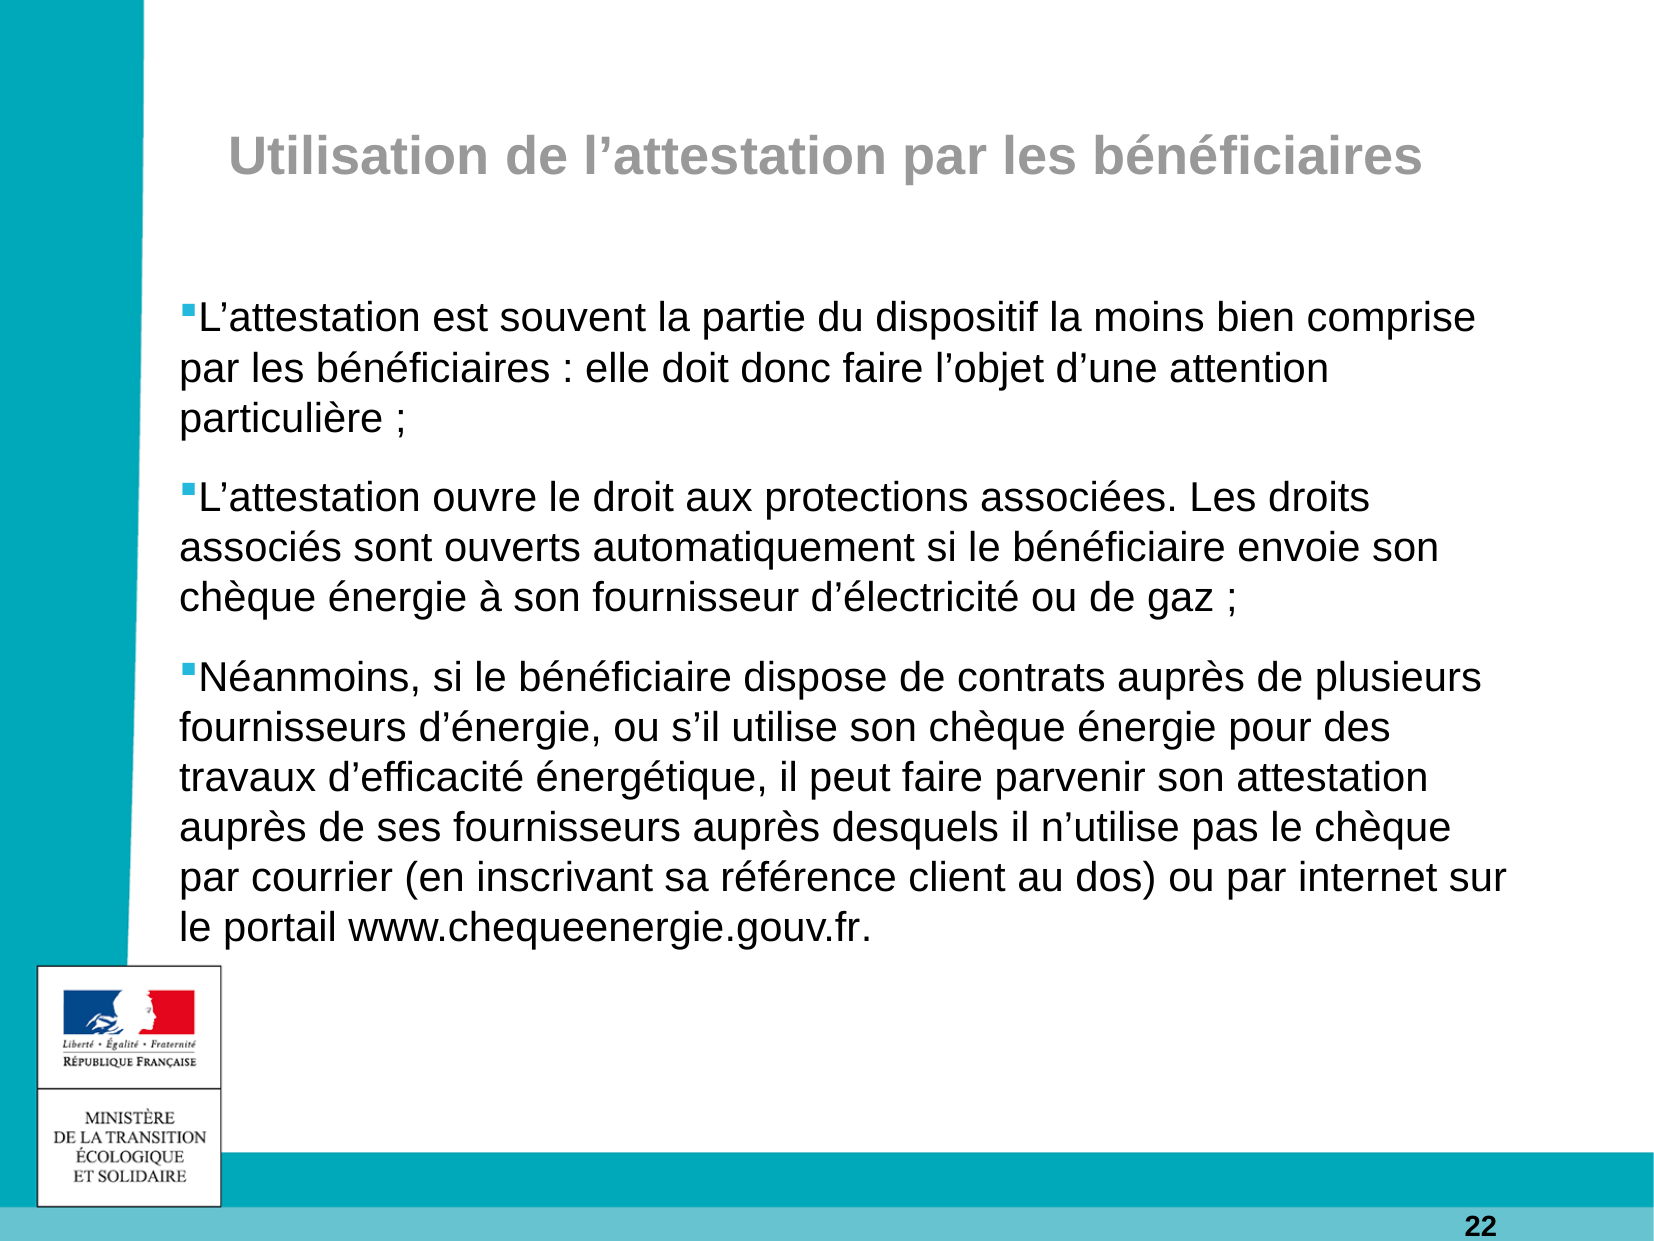

# Utilisation de l’attestation par les bénéficiaires
L’attestation est souvent la partie du dispositif la moins bien comprise par les bénéficiaires : elle doit donc faire l’objet d’une attention particulière ;
L’attestation ouvre le droit aux protections associées. Les droits associés sont ouverts automatiquement si le bénéficiaire envoie son chèque énergie à son fournisseur d’électricité ou de gaz ;
Néanmoins, si le bénéficiaire dispose de contrats auprès de plusieurs fournisseurs d’énergie, ou s’il utilise son chèque énergie pour des travaux d’efficacité énergétique, il peut faire parvenir son attestation auprès de ses fournisseurs auprès desquels il n’utilise pas le chèque par courrier (en inscrivant sa référence client au dos) ou par internet sur le portail www.chequeenergie.gouv.fr.